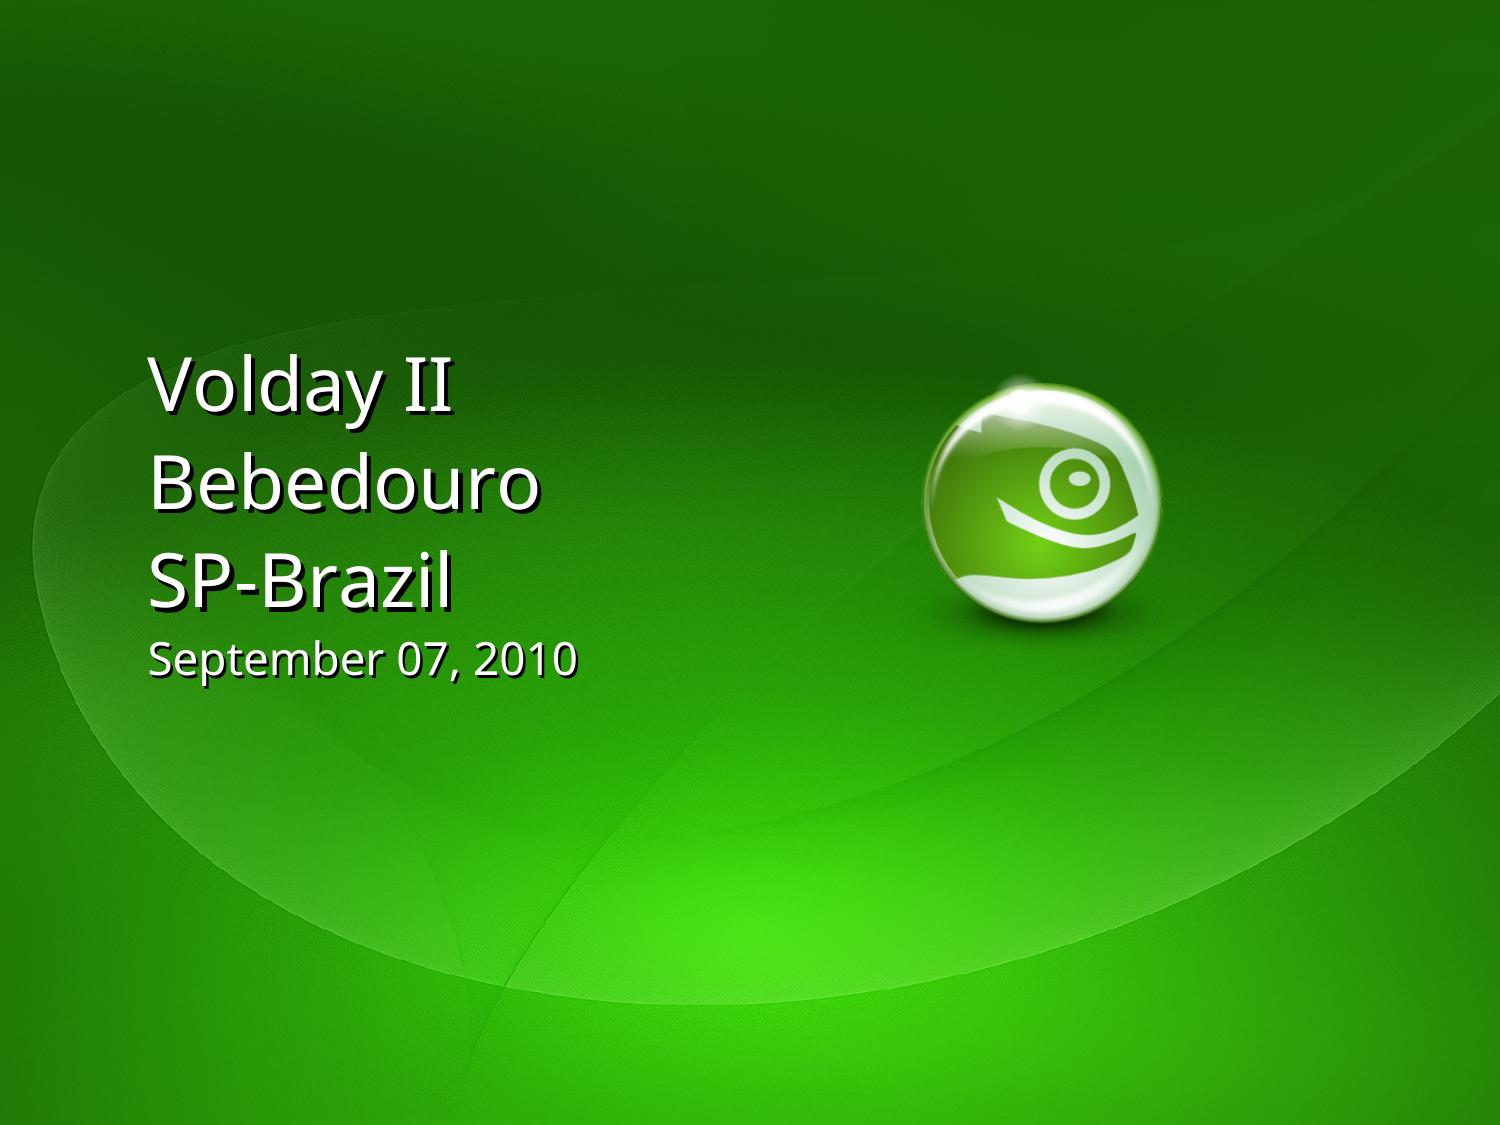

# Volday II Bebedouro SP-Brazil September 07, 2010